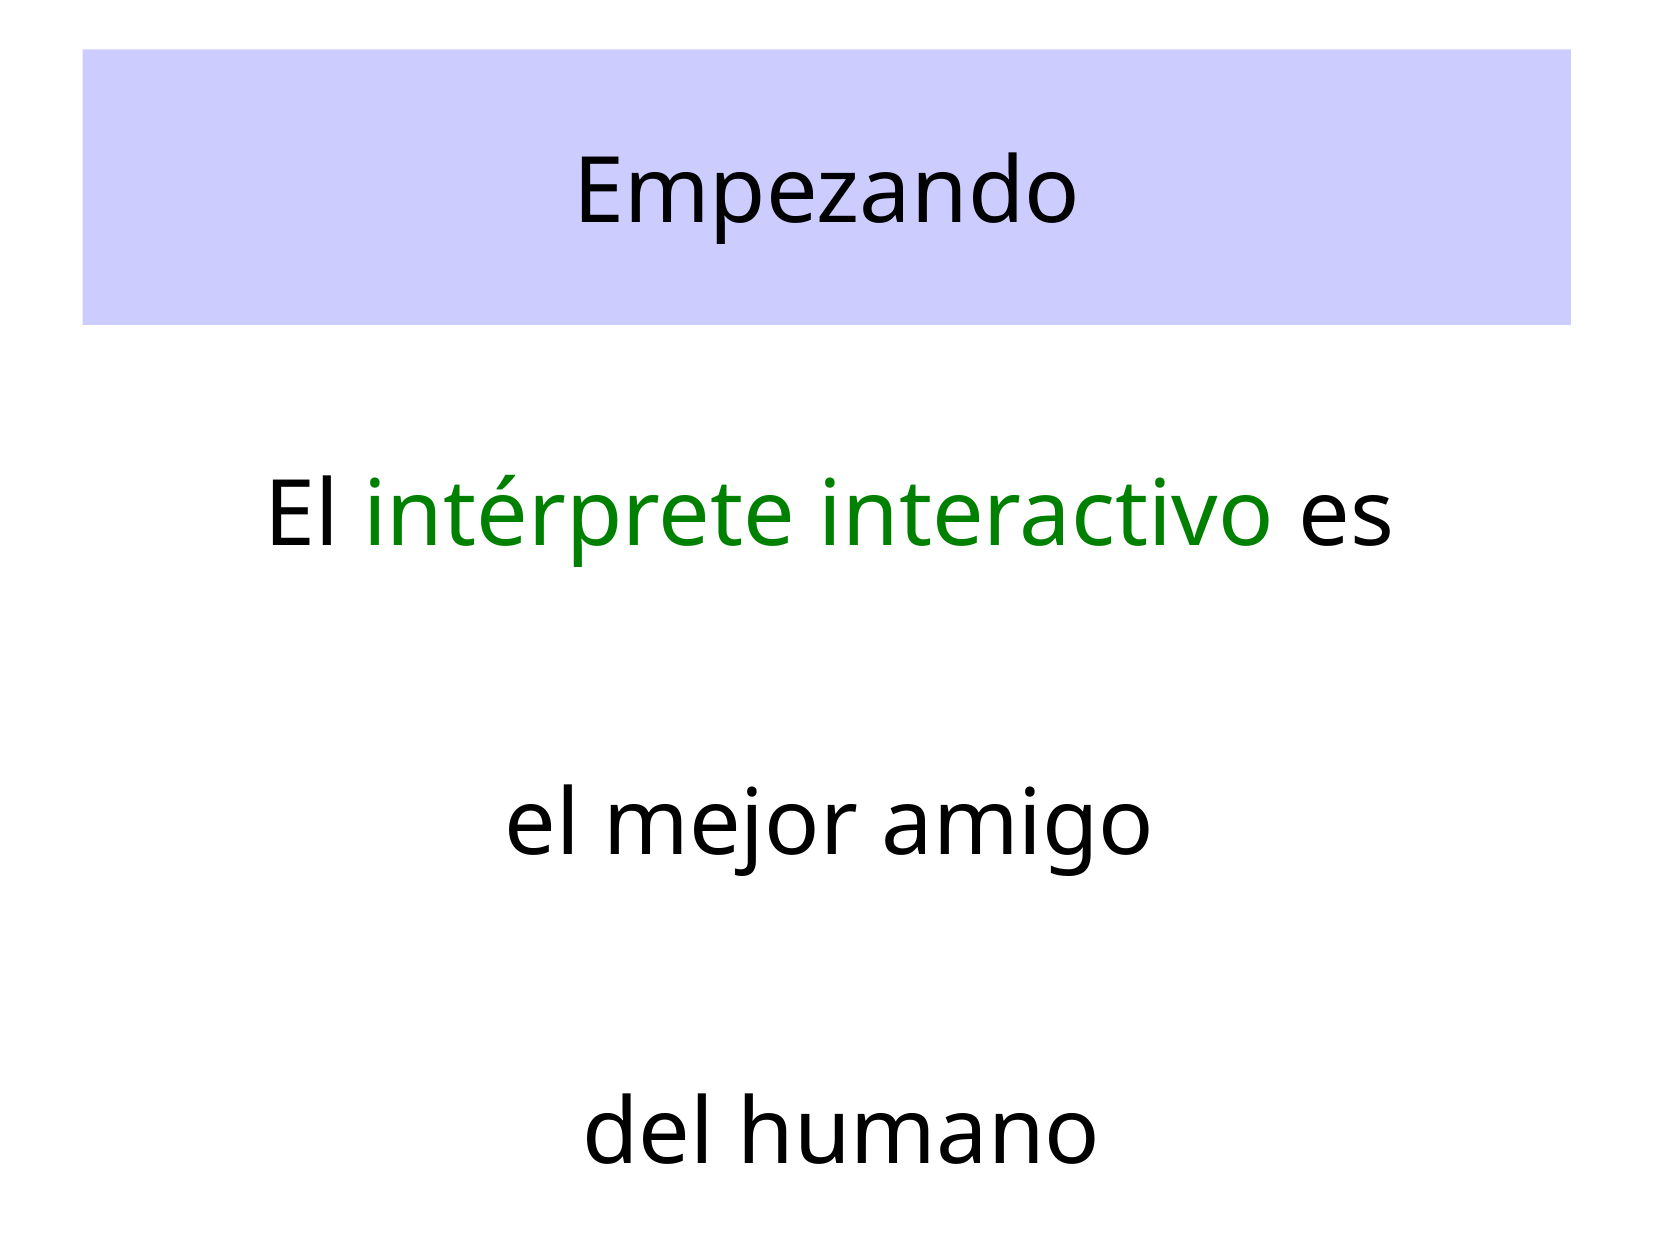

# Empezando
El intérprete interactivo es
el mejor amigo
del humano